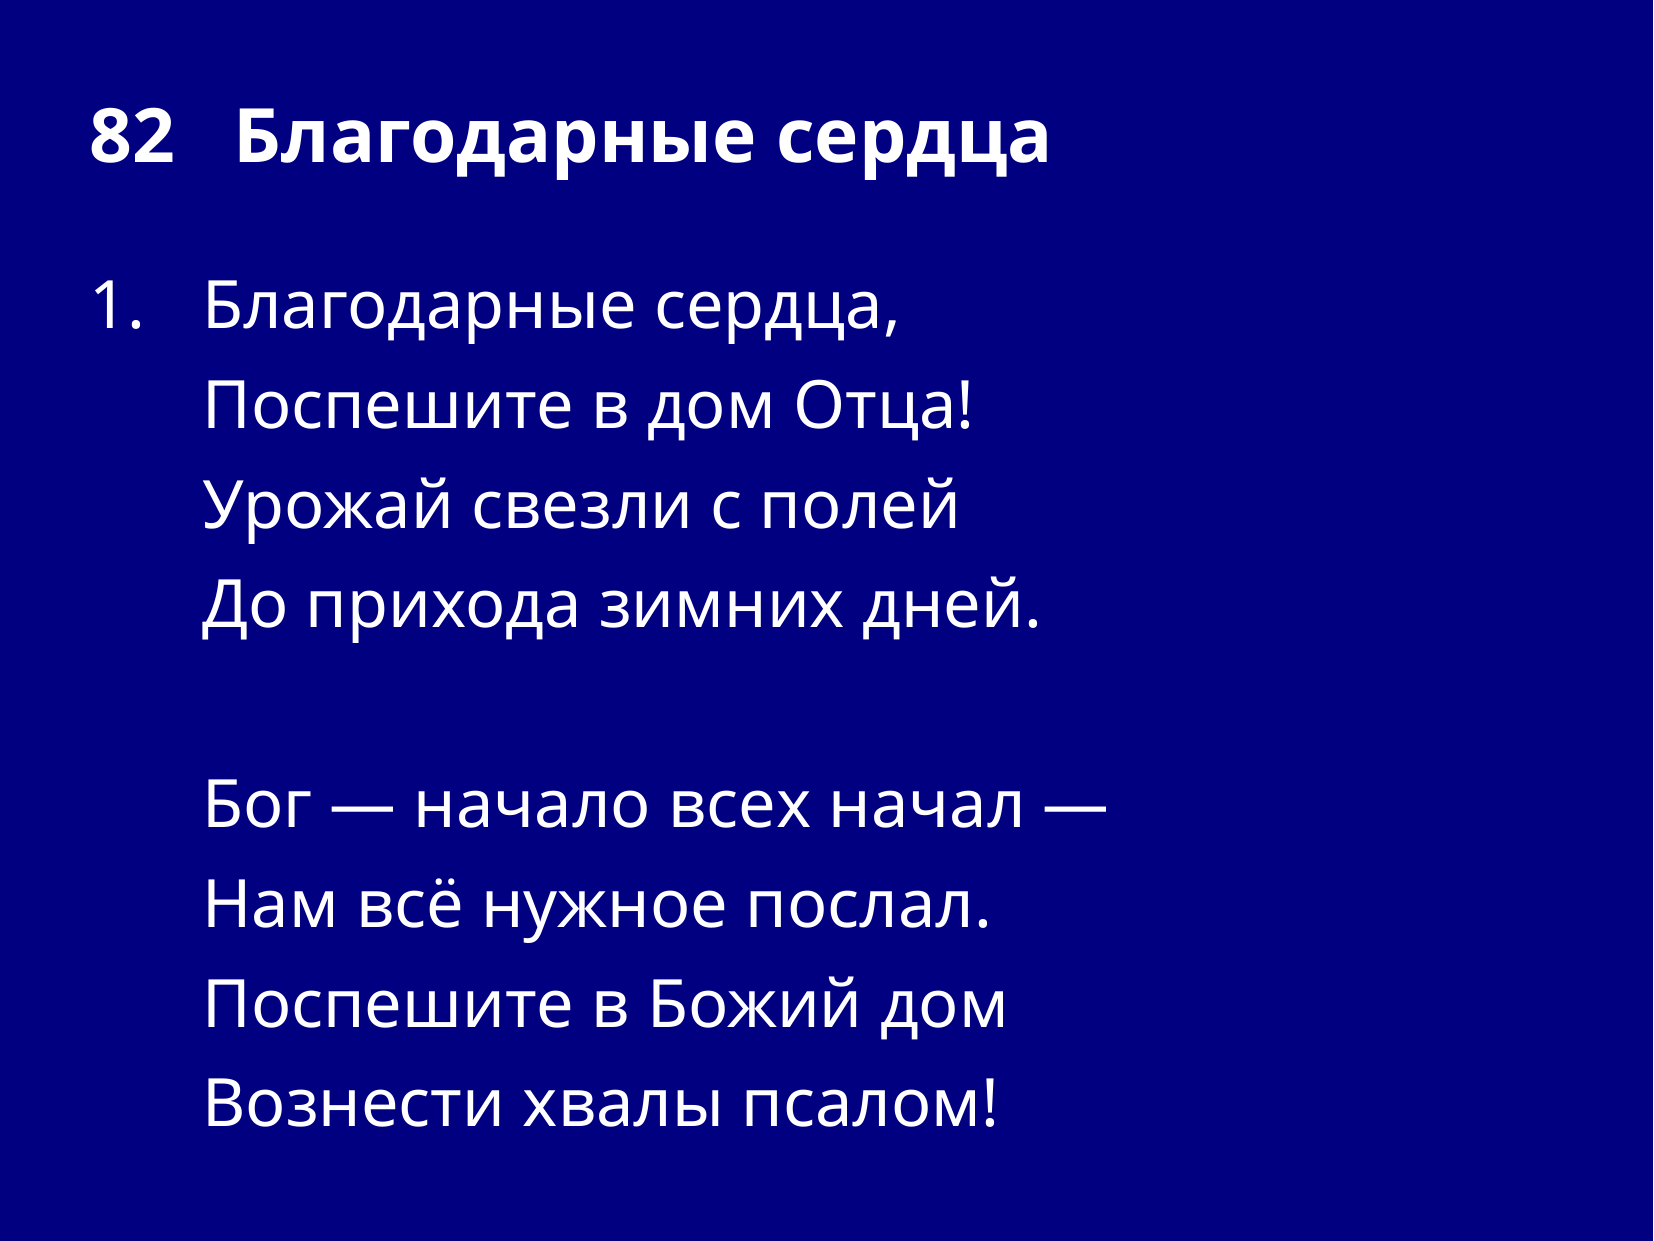

82 Благодарные сердца
1.	Благодарные сердца,
	Поспешите в дом Отца!
	Урожай cвезли с полей
	До прихода зимних дней.
	Бог — начало всех начал —
	Нам всё нужное послал.
	Поспешите в Божий дом
	Вознести хвалы псалом!